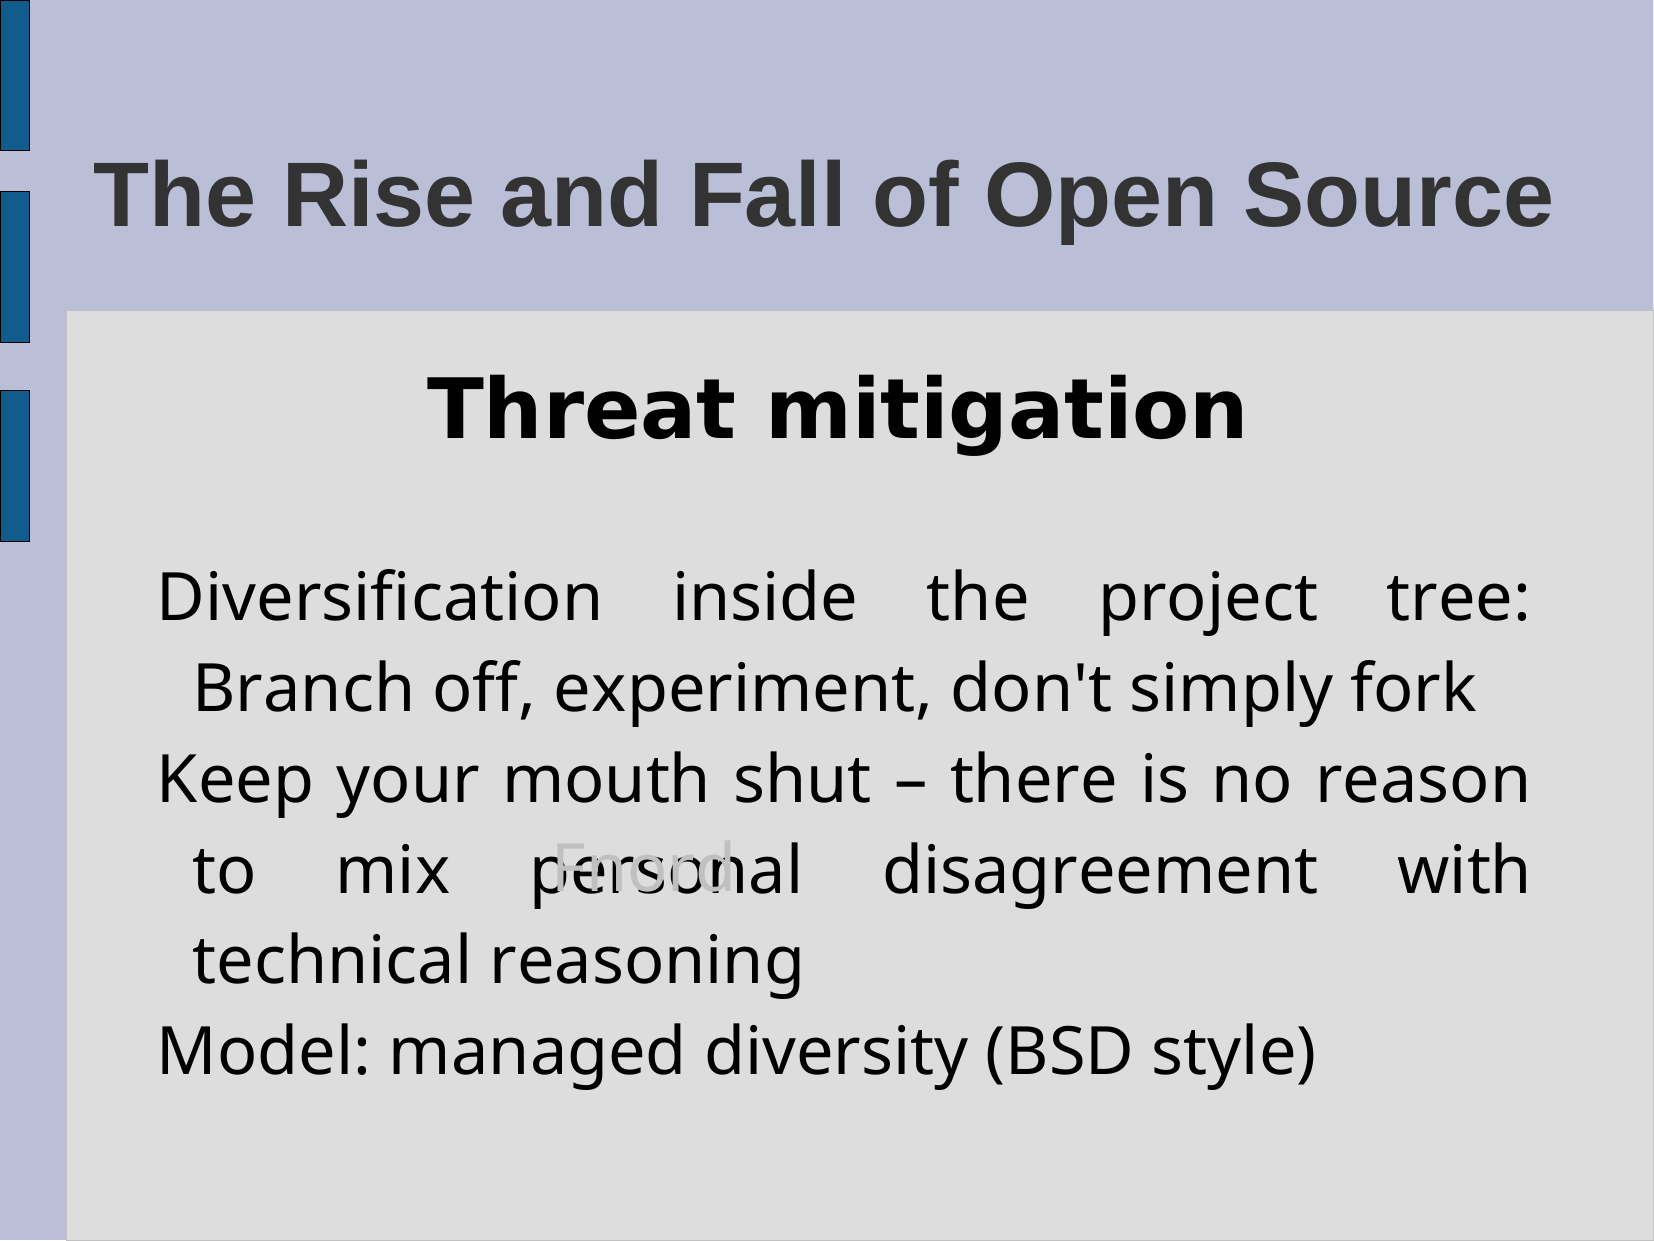

# The Rise and Fall of Open Source
Threat mitigation
Diversification inside the project tree: Branch off, experiment, don't simply fork
Keep your mouth shut – there is no reason to mix personal disagreement with technical reasoning
Model: managed diversity (BSD style)
Fnord